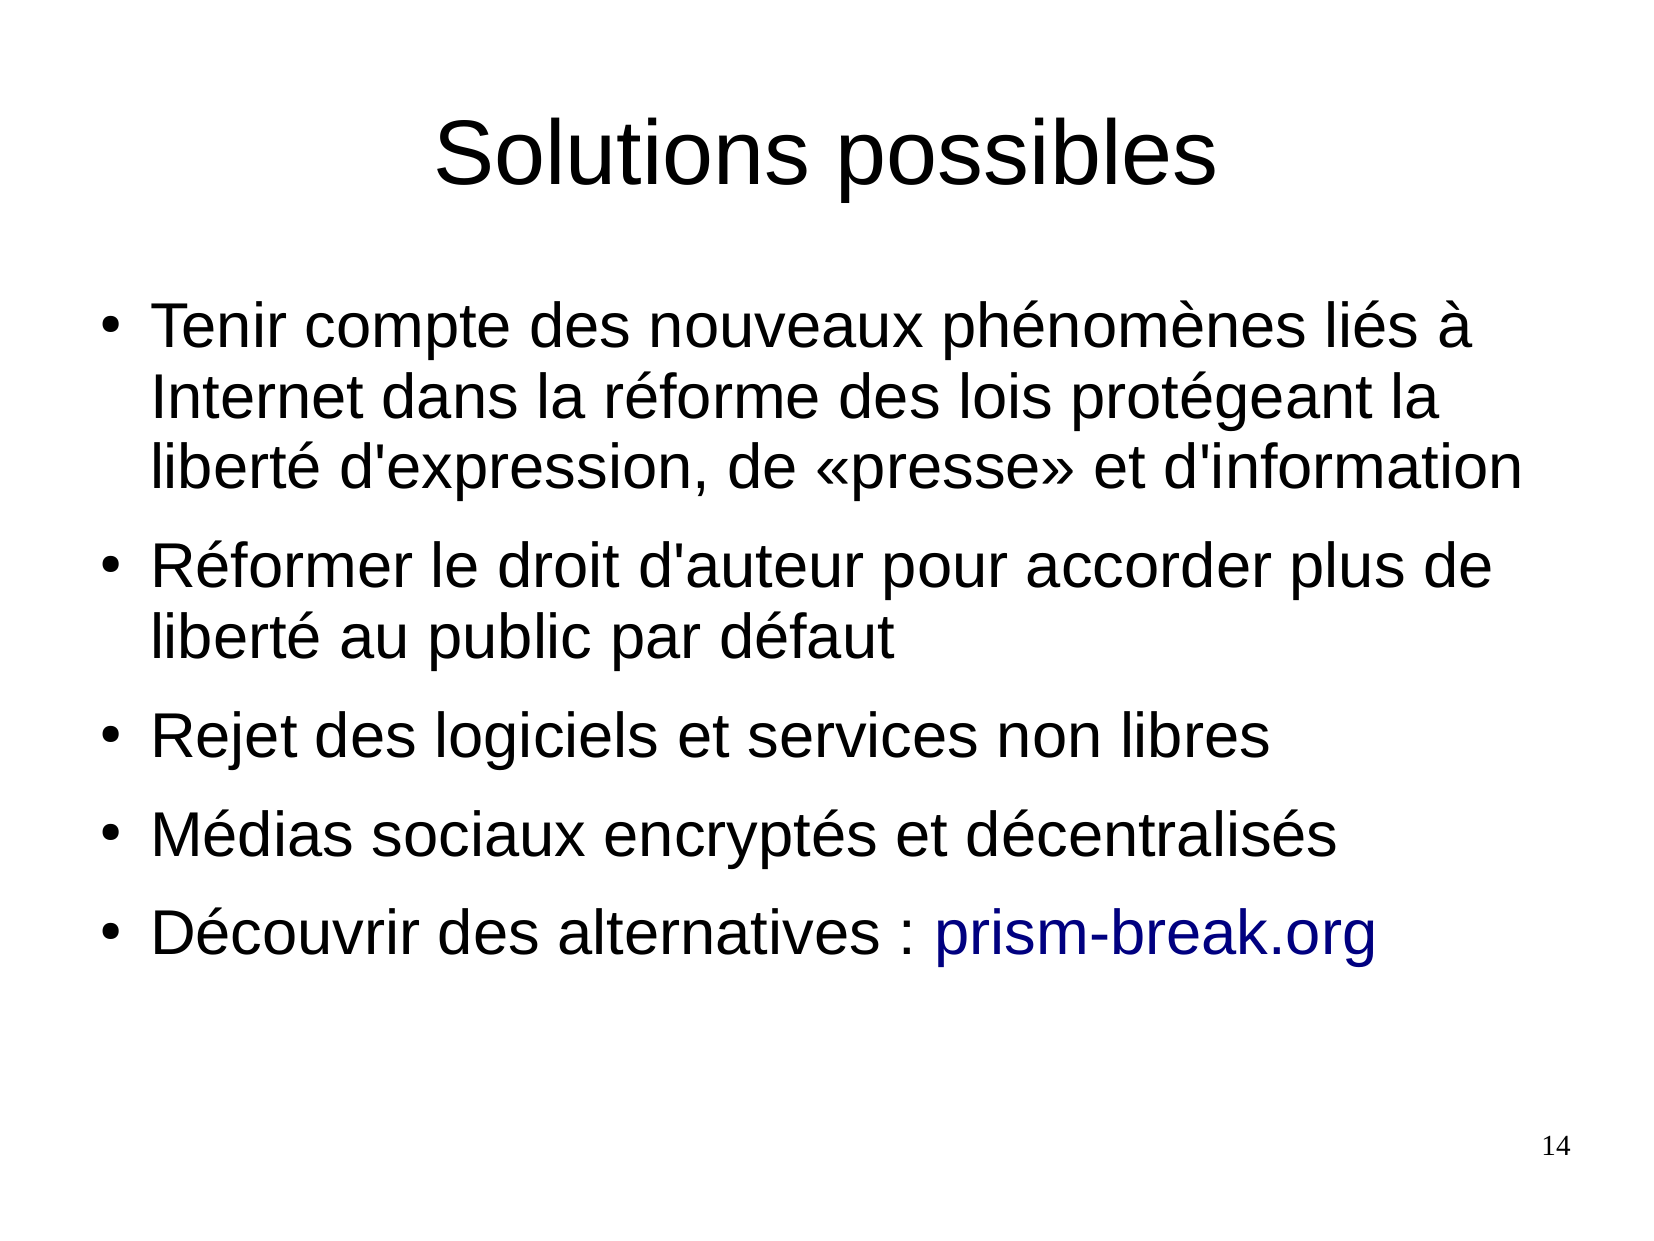

# Solutions possibles
Tenir compte des nouveaux phénomènes liés à Internet dans la réforme des lois protégeant la liberté d'expression, de «presse» et d'information
Réformer le droit d'auteur pour accorder plus de liberté au public par défaut
Rejet des logiciels et services non libres
Médias sociaux encryptés et décentralisés
Découvrir des alternatives : prism-break.org
14